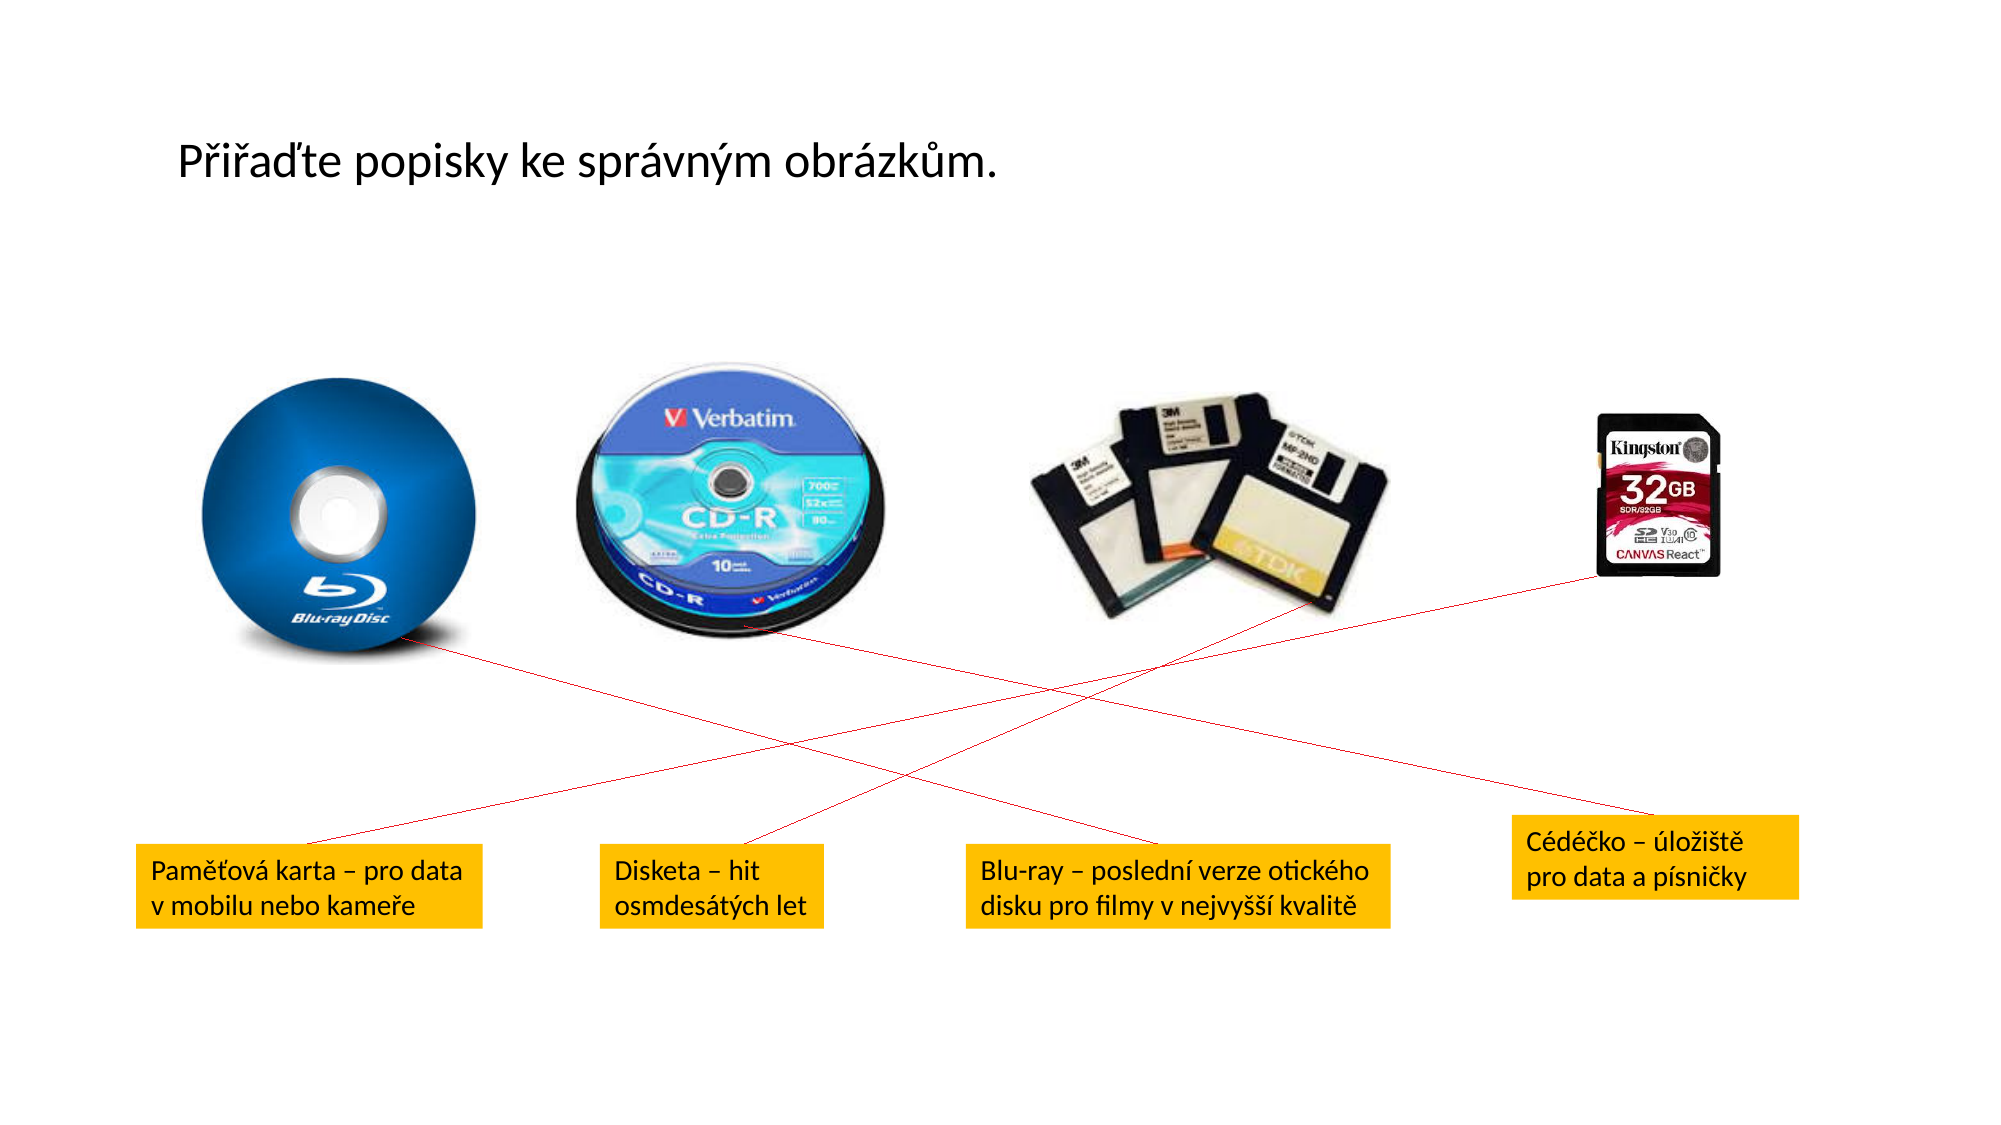

Přiřaďte popisky ke správným obrázkům.
Cédéčko – úložiště pro data a písničky
Paměťová karta – pro data v mobilu nebo kameře
Disketa – hit osmdesátých let
Blu-ray – poslední verze otického disku pro filmy v nejvyšší kvalitě